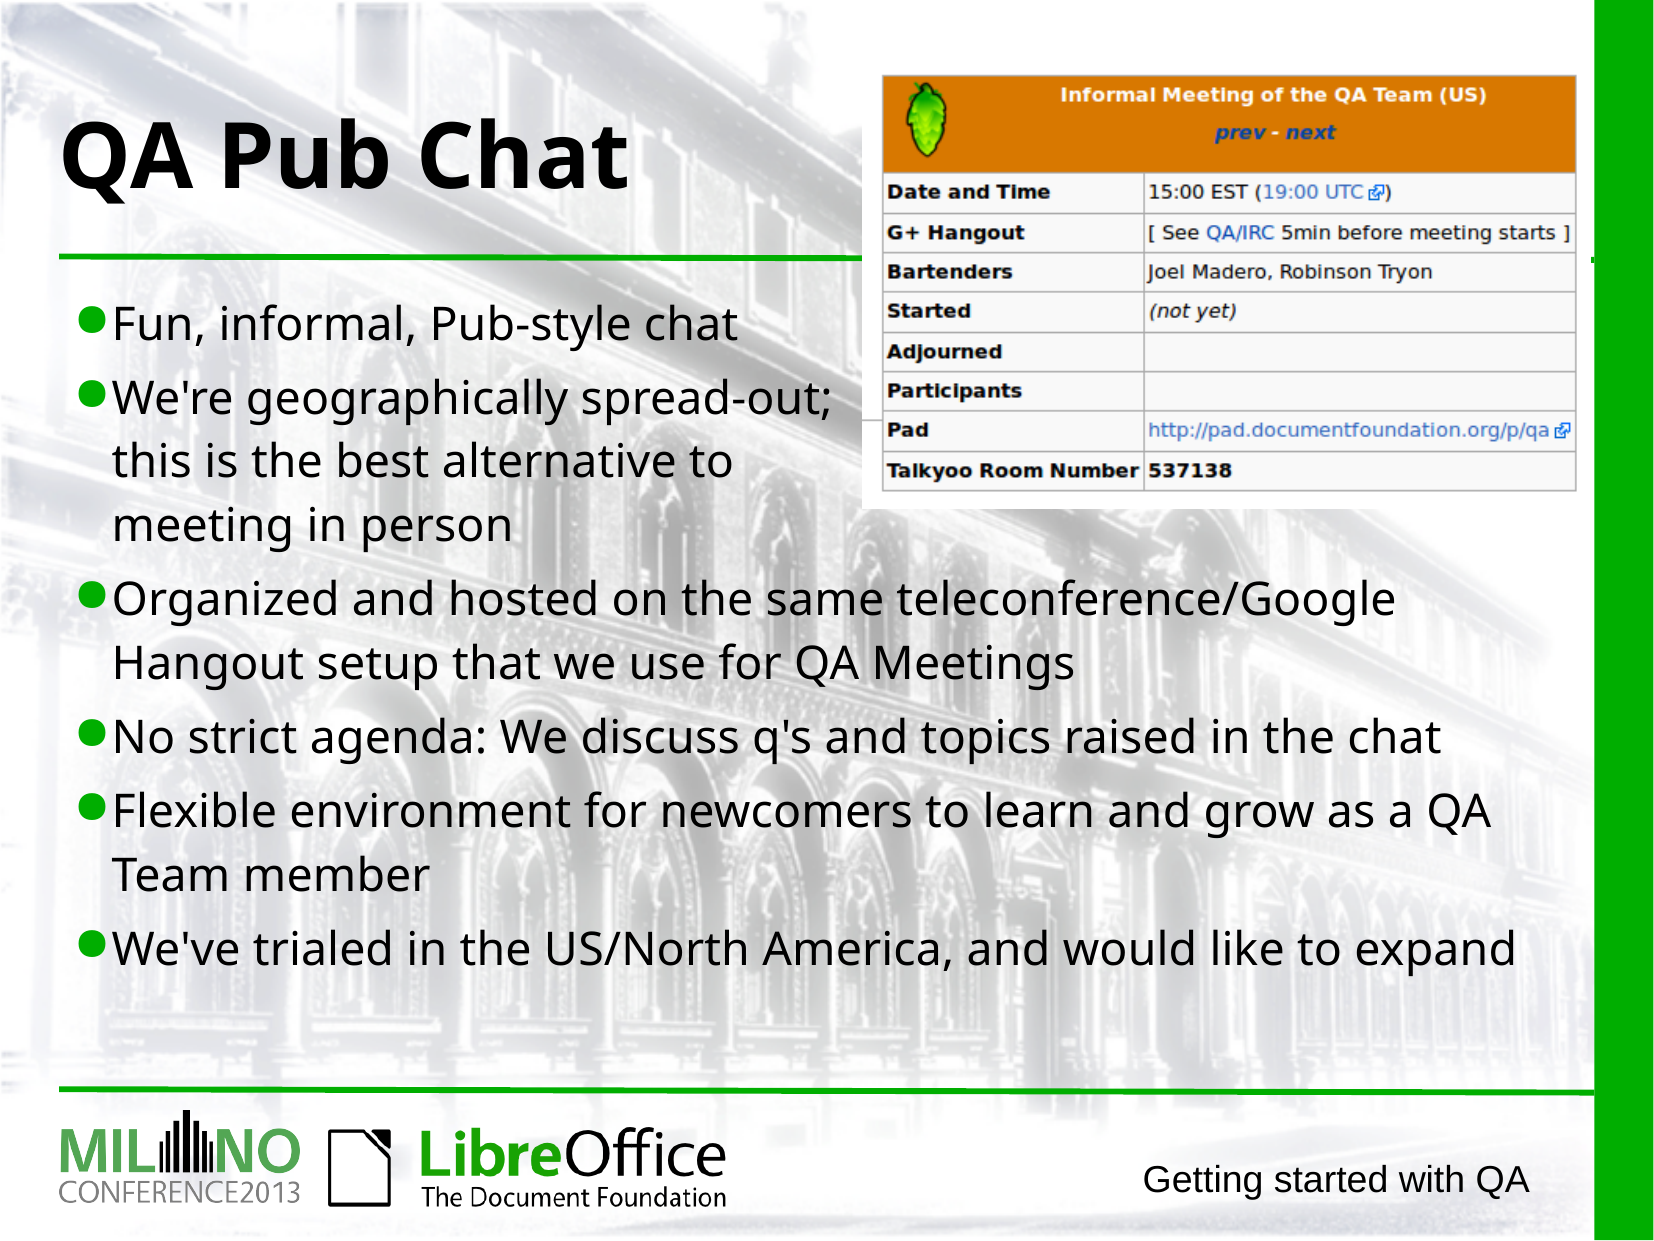

# QA Pub Chat
Fun, informal, Pub-style chat
We're geographically spread-out;
this is the best alternative to
meeting in person
Organized and hosted on the same teleconference/Google Hangout setup that we use for QA Meetings
No strict agenda: We discuss q's and topics raised in the chat
Flexible environment for newcomers to learn and grow as a QA Team member
We've trialed in the US/North America, and would like to expand